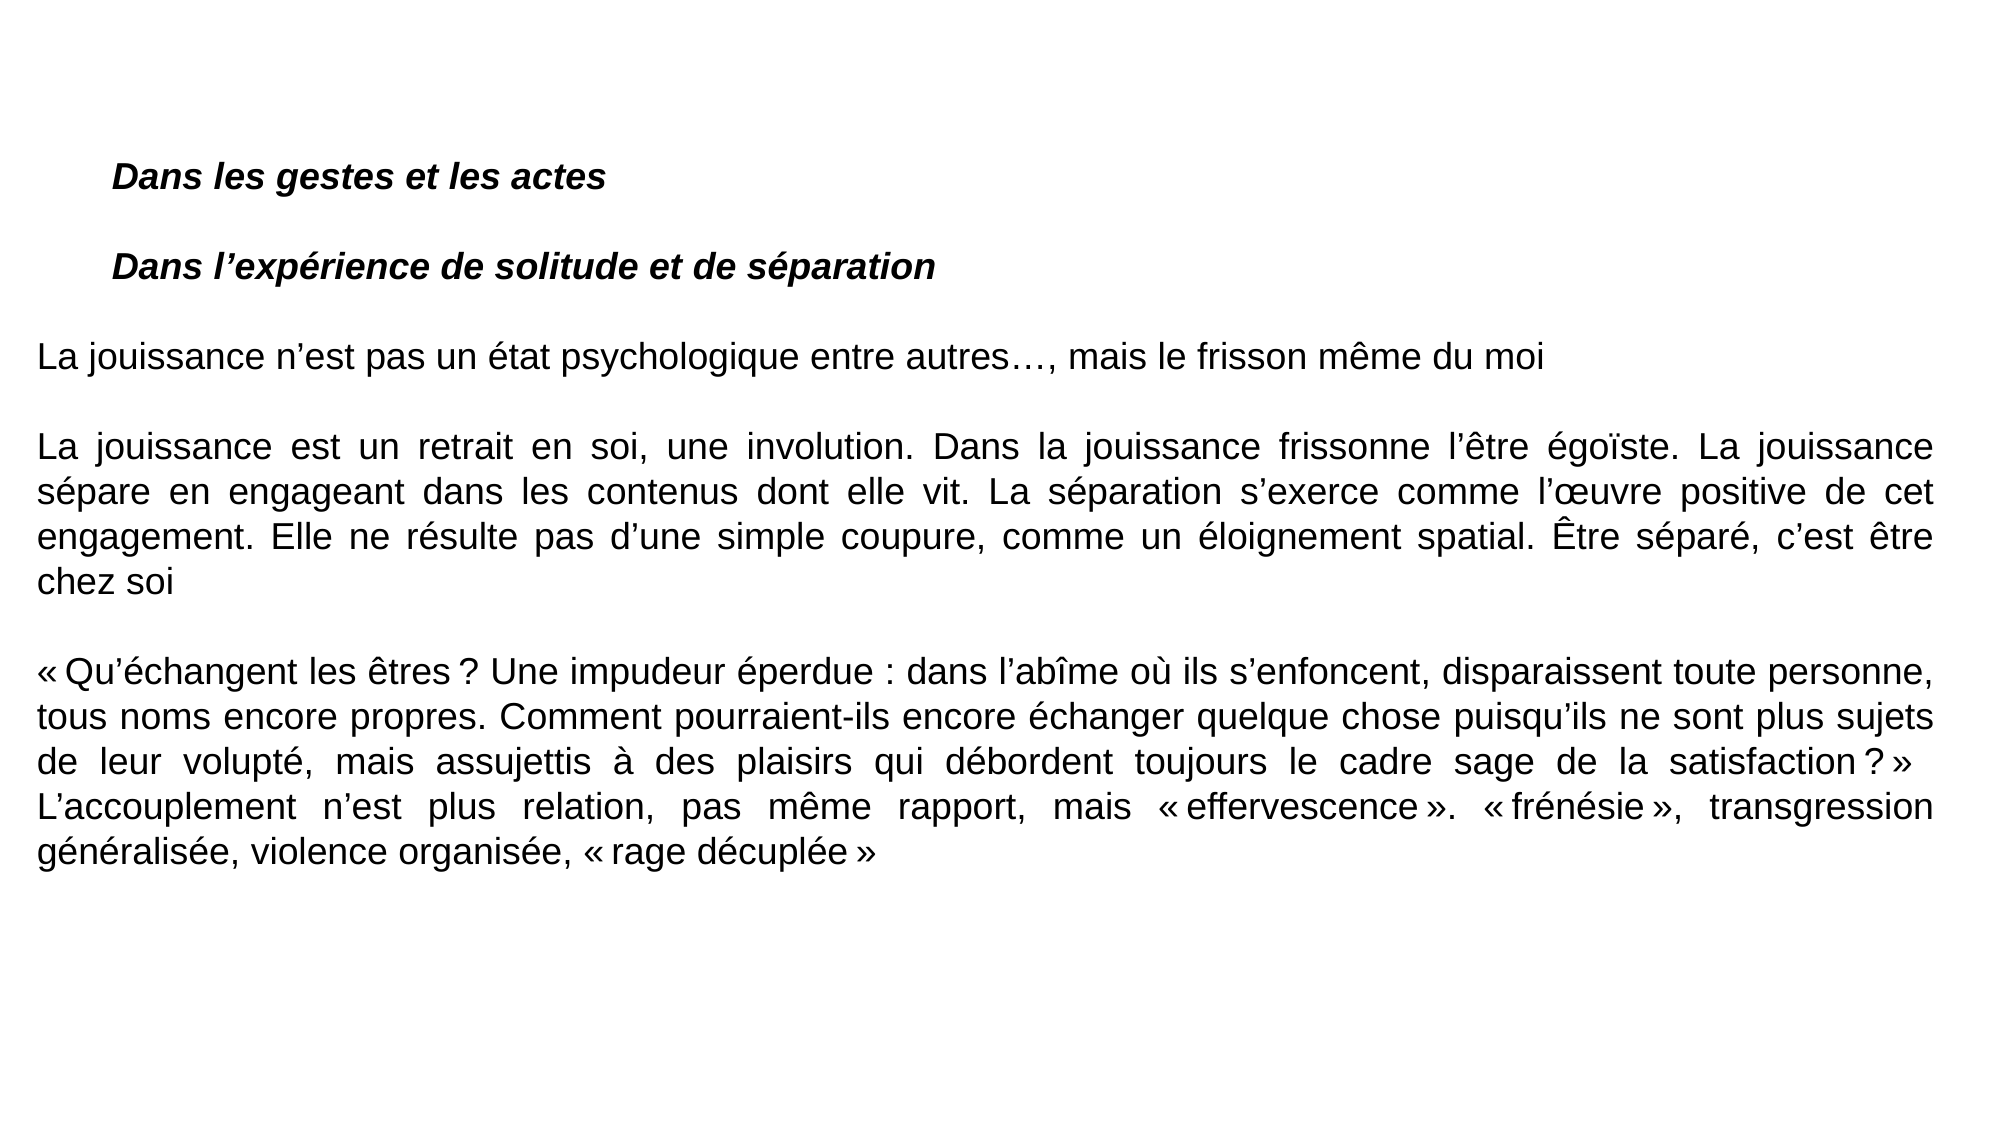

Dans les gestes et les actes
	Dans l’expérience de solitude et de séparation
La jouissance n’est pas un état psychologique entre autres…, mais le frisson même du moi
La jouissance est un retrait en soi, une involution. Dans la jouissance frissonne l’être égoïste. La jouissance sépare en engageant dans les contenus dont elle vit. La séparation s’exerce comme l’œuvre positive de cet engagement. Elle ne résulte pas d’une simple coupure, comme un éloignement spatial. Être séparé, c’est être chez soi
« Qu’échangent les êtres ? Une impudeur éperdue : dans l’abîme où ils s’enfoncent, disparaissent toute personne, tous noms encore propres. Comment pourraient-ils encore échanger quelque chose puisqu’ils ne sont plus sujets de leur volupté, mais assujettis à des plaisirs qui débordent toujours le cadre sage de la satisfaction ? » L’accouplement n’est plus relation, pas même rapport, mais « effervescence ». « frénésie », transgression généralisée, violence organisée, « rage décuplée »